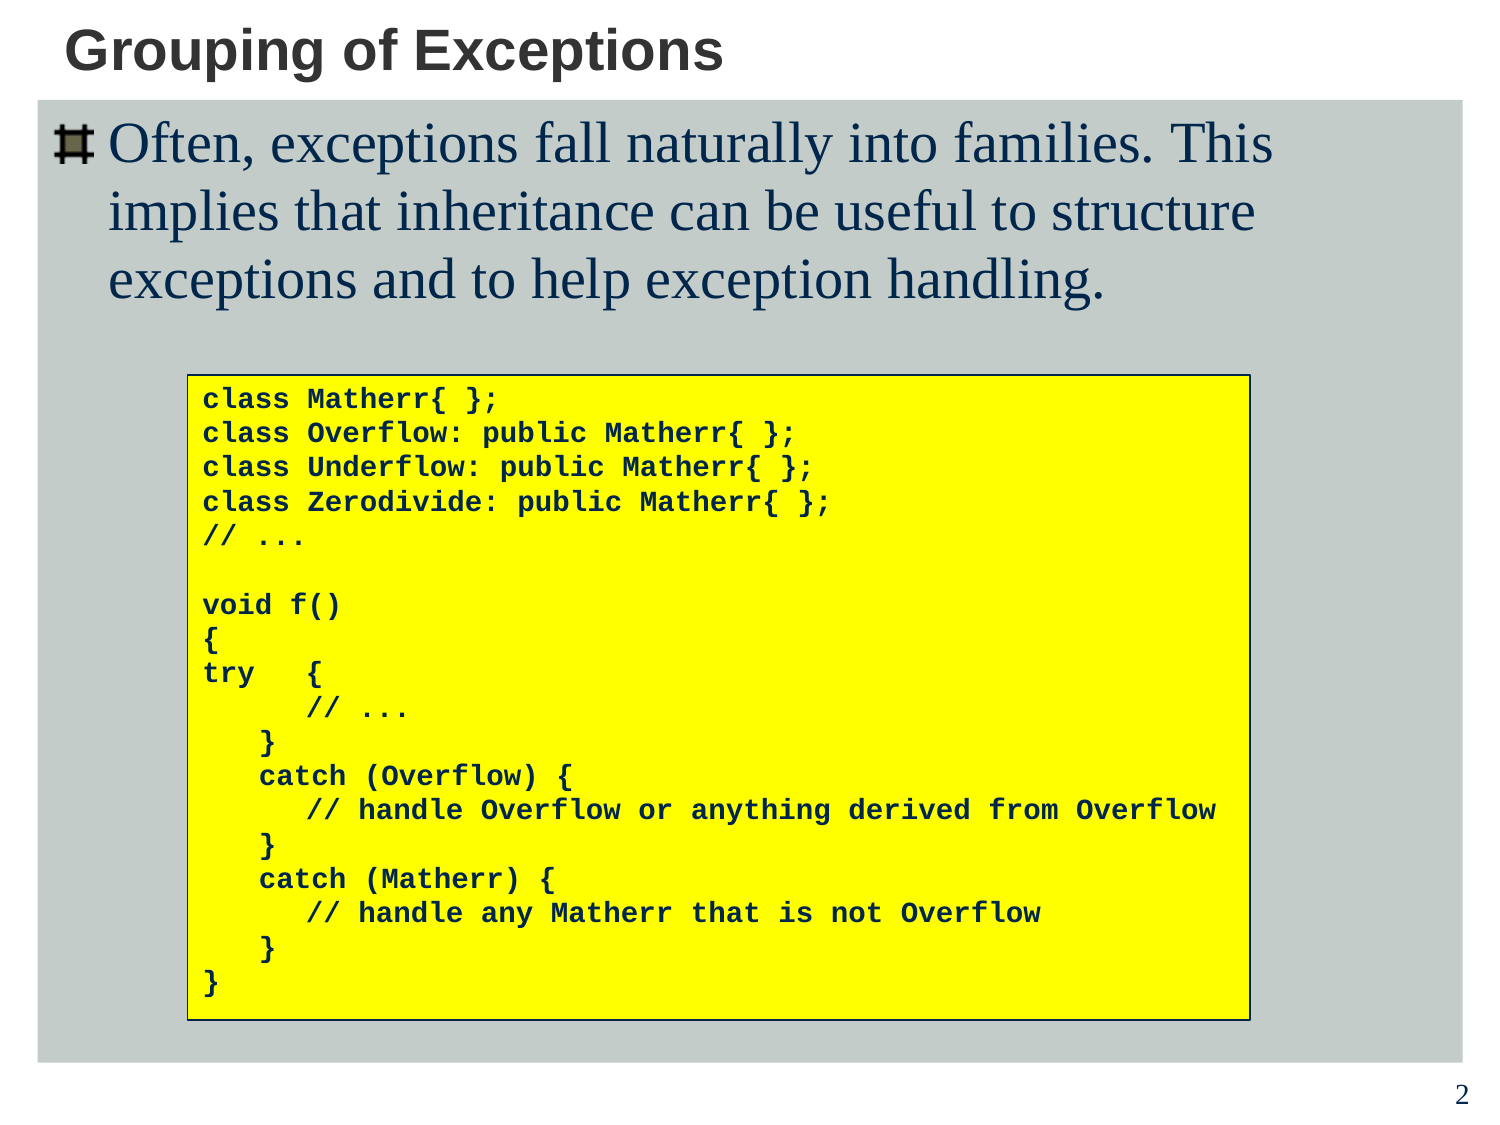

# Grouping of Exceptions
Often, exceptions fall naturally into families. This implies that inheritance can be useful to structure exceptions and to help exception handling.
class Matherr{ };
class Overflow: public Matherr{ };
class Underflow: public Matherr{ };
class Zerodivide: public Matherr{ };
// ...
void f()
{
try 	{
			// ...
		}
		catch (Overflow) {
			// handle Overflow or anything derived from Overflow
		}
		catch (Matherr) {
			// handle any Matherr that is not Overflow
		}
}